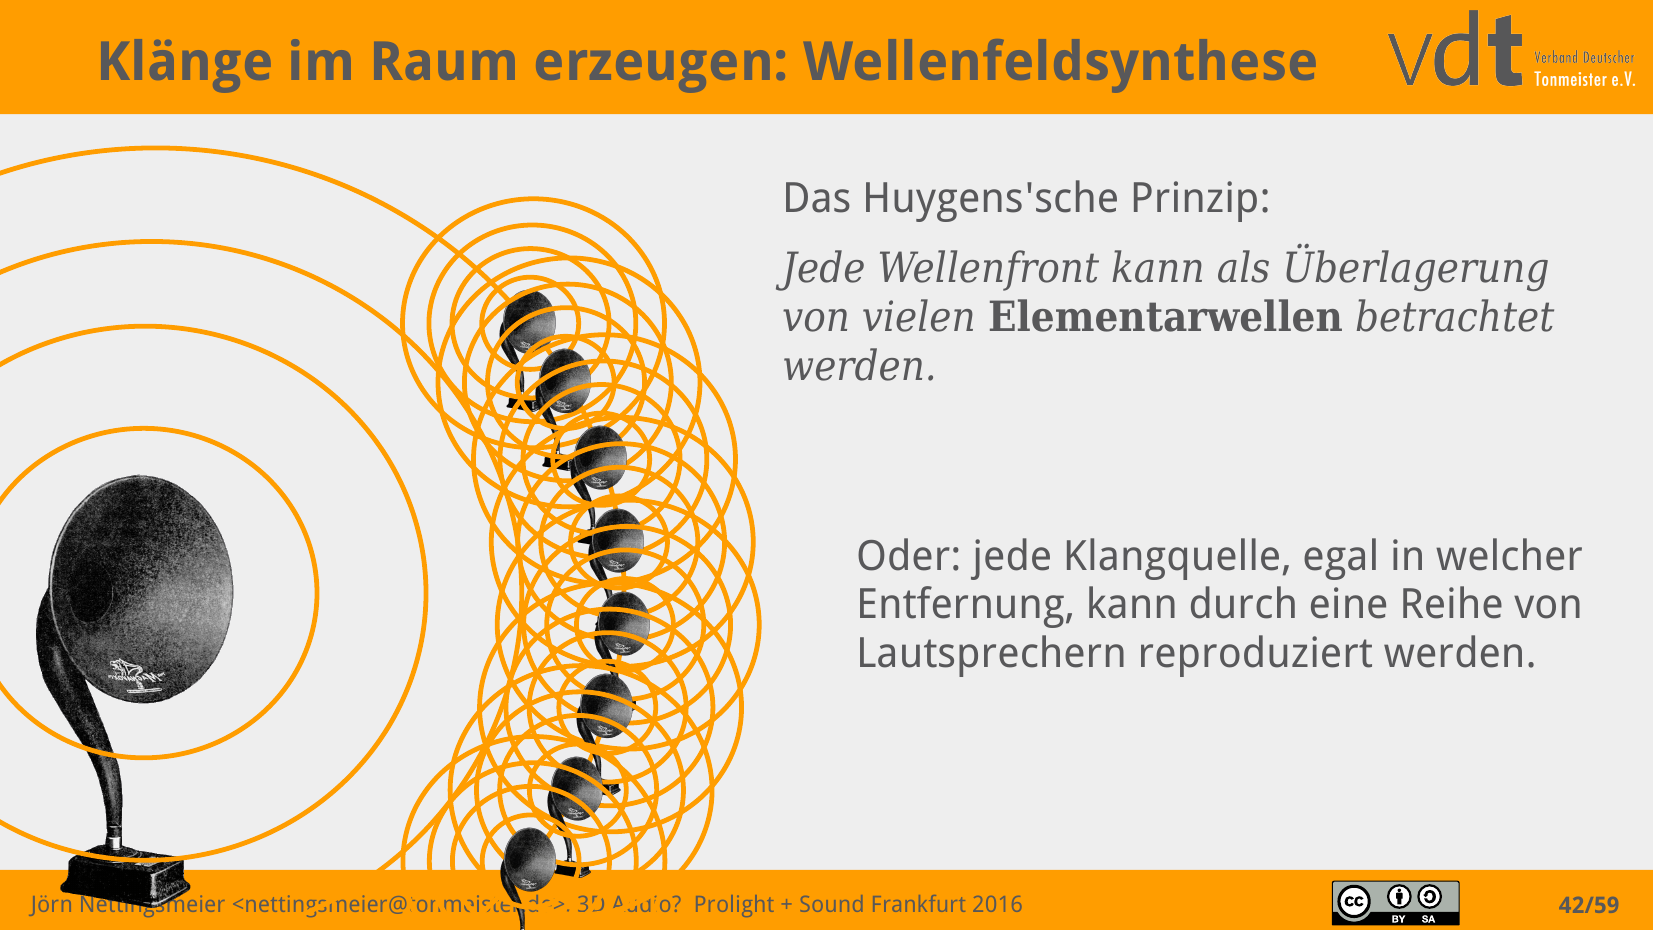

Klänge im Raum erzeugen: Wellenfeldsynthese
Das Huygens'sche Prinzip:
Jede Wellenfront kann als Überlagerung
von vielen Elementarwellen betrachtet
werden.
# Oder: jede Klangquelle, egal in welcher Entfernung, kann durch eine Reihe von Lautsprechern reproduziert werden.